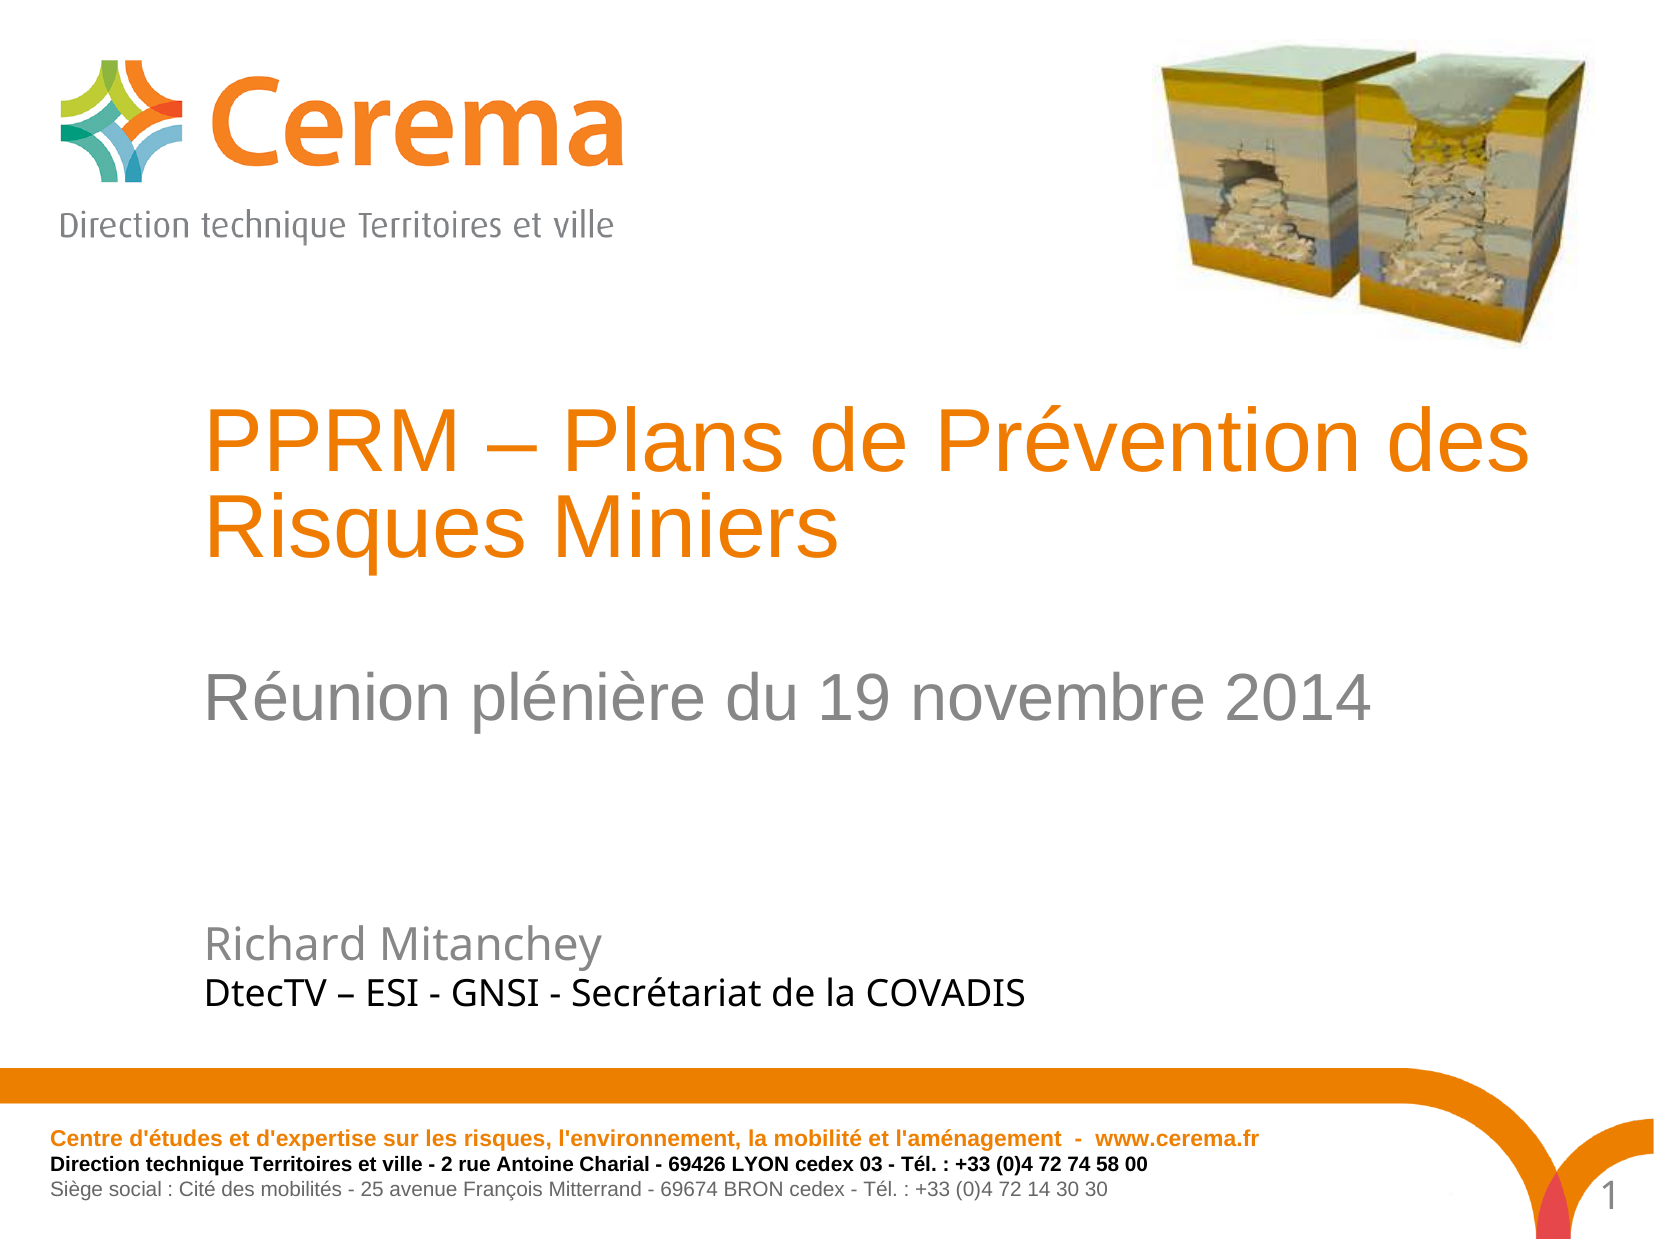

PPRM – Plans de Prévention des Risques Miniers
Réunion plénière du 19 novembre 2014
Richard Mitanchey
DtecTV – ESI - GNSI - Secrétariat de la COVADIS